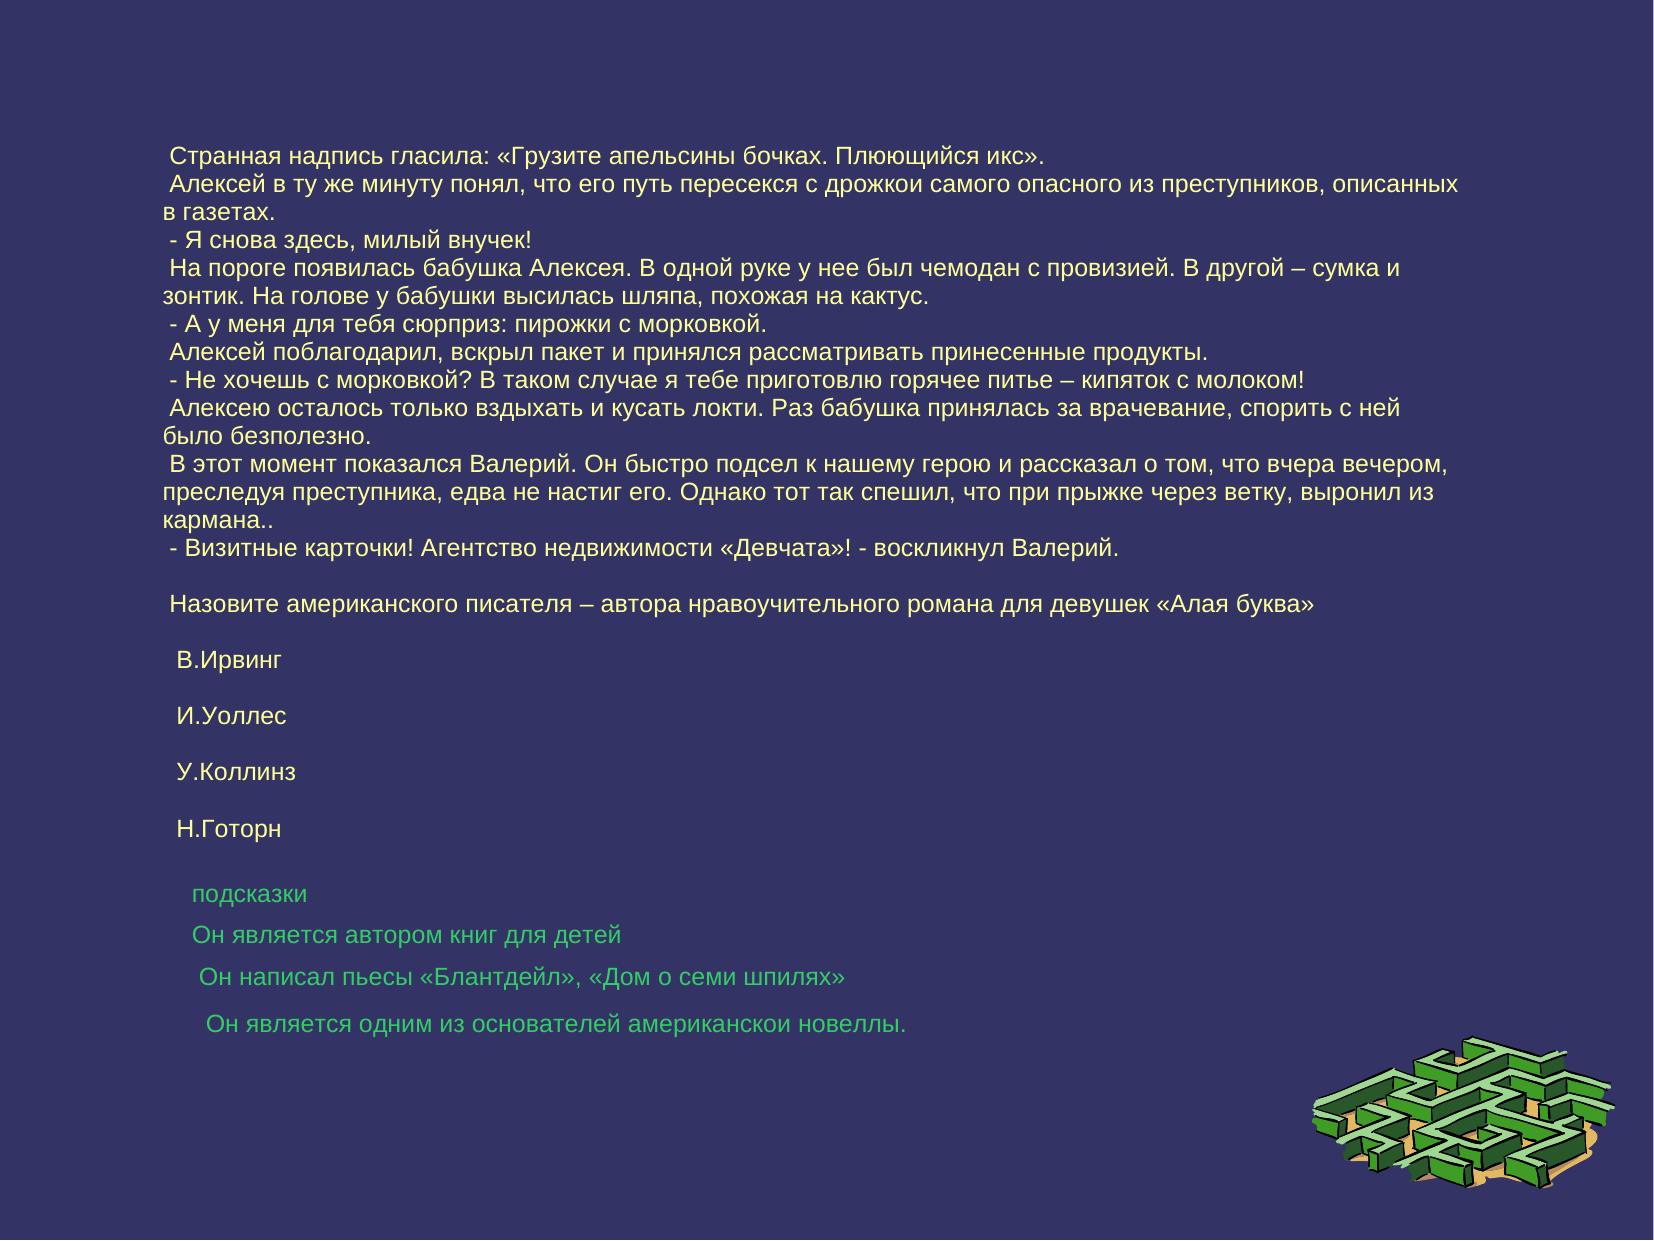

Странная надпись гласила: «Грузите апельсины бочках. Плюющийся икс».
 Алексей в ту же минуту понял, что его путь пересекся с дрожкои самого опасного из преступников, описанных
в газетах.
 - Я снова здесь, милый внучек!
 На пороге появилась бабушка Алексея. В одной руке у нее был чемодан с провизией. В другой – сумка и зонтик. На голове у бабушки высилась шляпа, похожая на кактус.
 - А у меня для тебя сюрприз: пирожки с морковкой.
 Алексей поблагодарил, вскрыл пакет и принялся рассматривать принесенные продукты.
 - Не хочешь с морковкой? В таком случае я тебе приготовлю горячее питье – кипяток с молоком!
 Алексею осталось только вздыхать и кусать локти. Раз бабушка принялась за врачевание, спорить с ней было безполезно.
 В этот момент показался Валерий. Он быстро подсел к нашему герою и рассказал о том, что вчера вечером, преследуя преступника, едва не настиг его. Однако тот так спешил, что при прыжке через ветку, выронил из кармана..
 - Визитные карточки! Агентство недвижимости «Девчата»! - воскликнул Валерий.
 Назовите американского писателя – автора нравоучительного романа для девушек «Алая буква»
 В.Ирвинг
 И.Уоллес
 У.Коллинз
Н.Готорн
подсказки
Он является автором книг для детей
 Он написал пьесы «Блантдейл», «Дом о семи шпилях»
 Он является одним из основателей американскои новеллы.